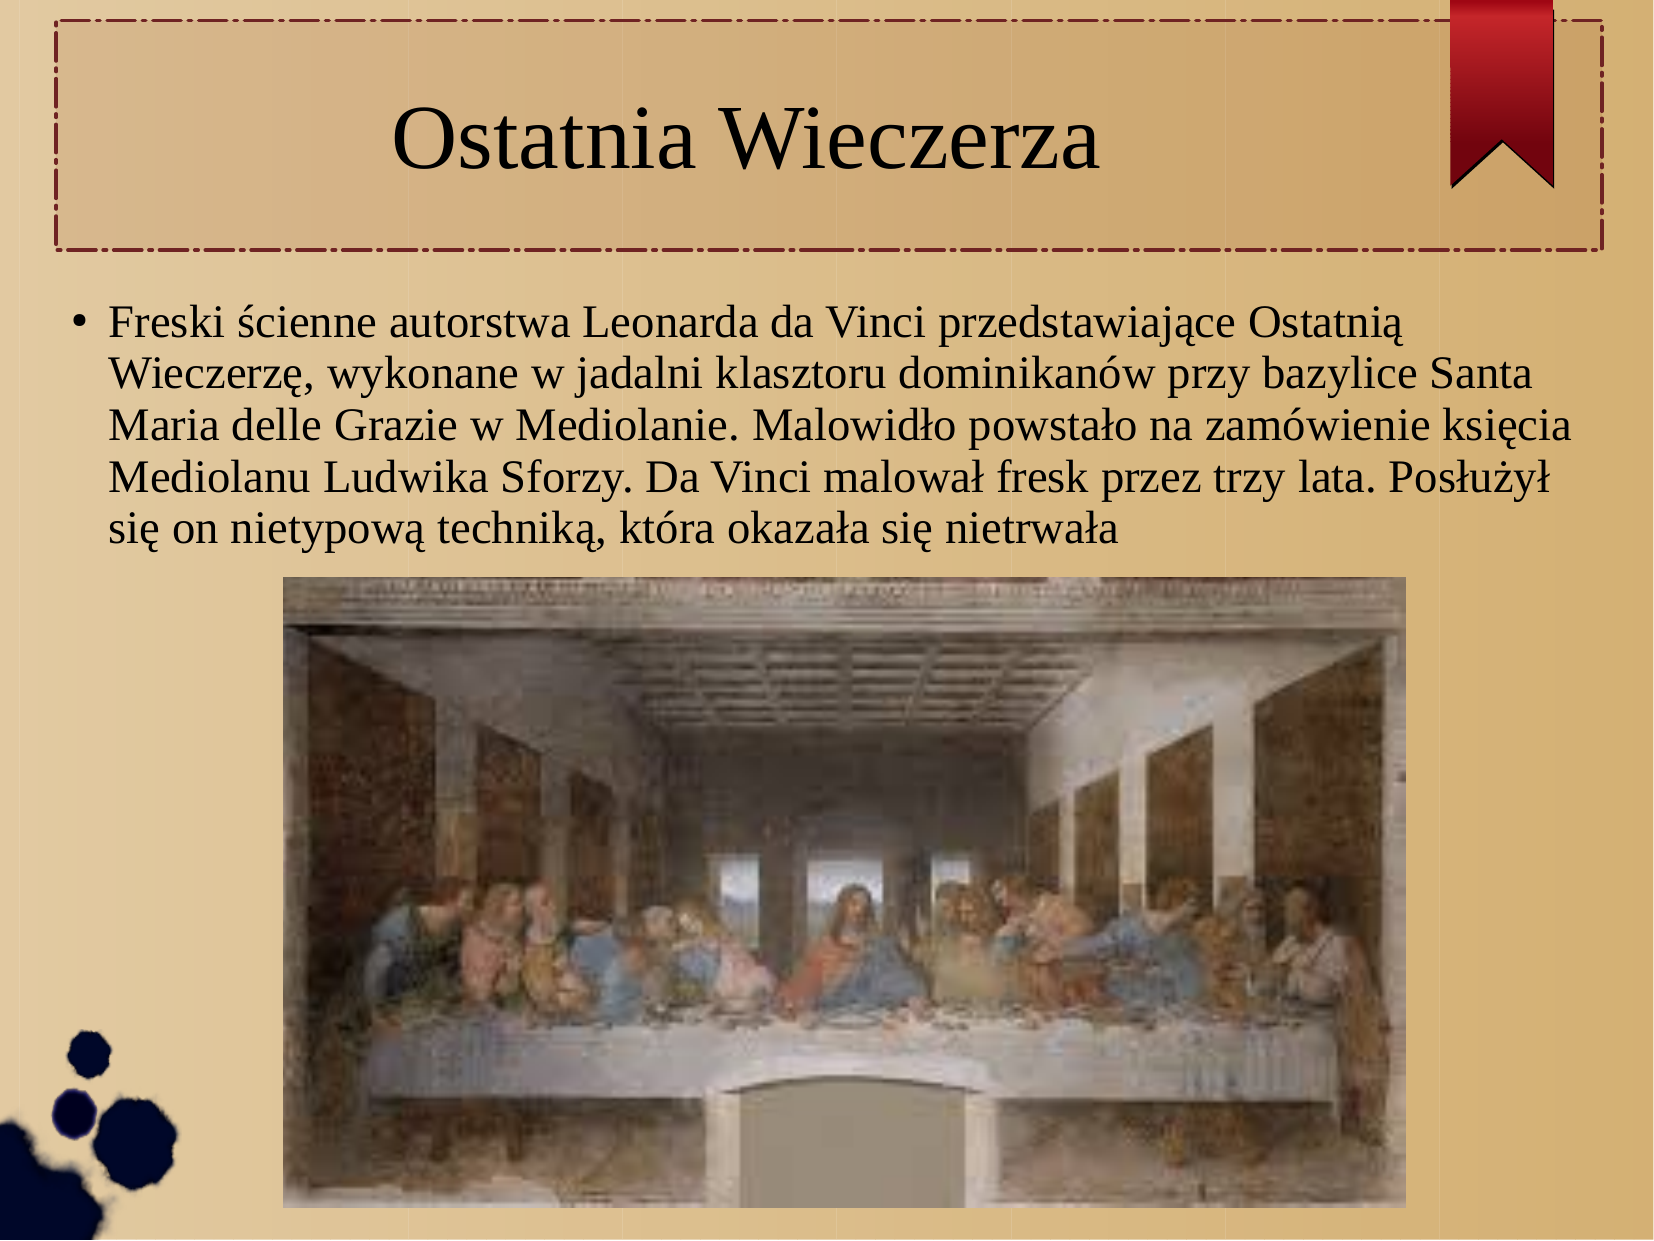

# Ostatnia Wieczerza
Freski ścienne autorstwa Leonarda da Vinci przedstawiające Ostatnią Wieczerzę, wykonane w jadalni klasztoru dominikanów przy bazylice Santa Maria delle Grazie w Mediolanie. Malowidło powstało na zamówienie księcia Mediolanu Ludwika Sforzy. Da Vinci malował fresk przez trzy lata. Posłużył się on nietypową techniką, która okazała się nietrwała